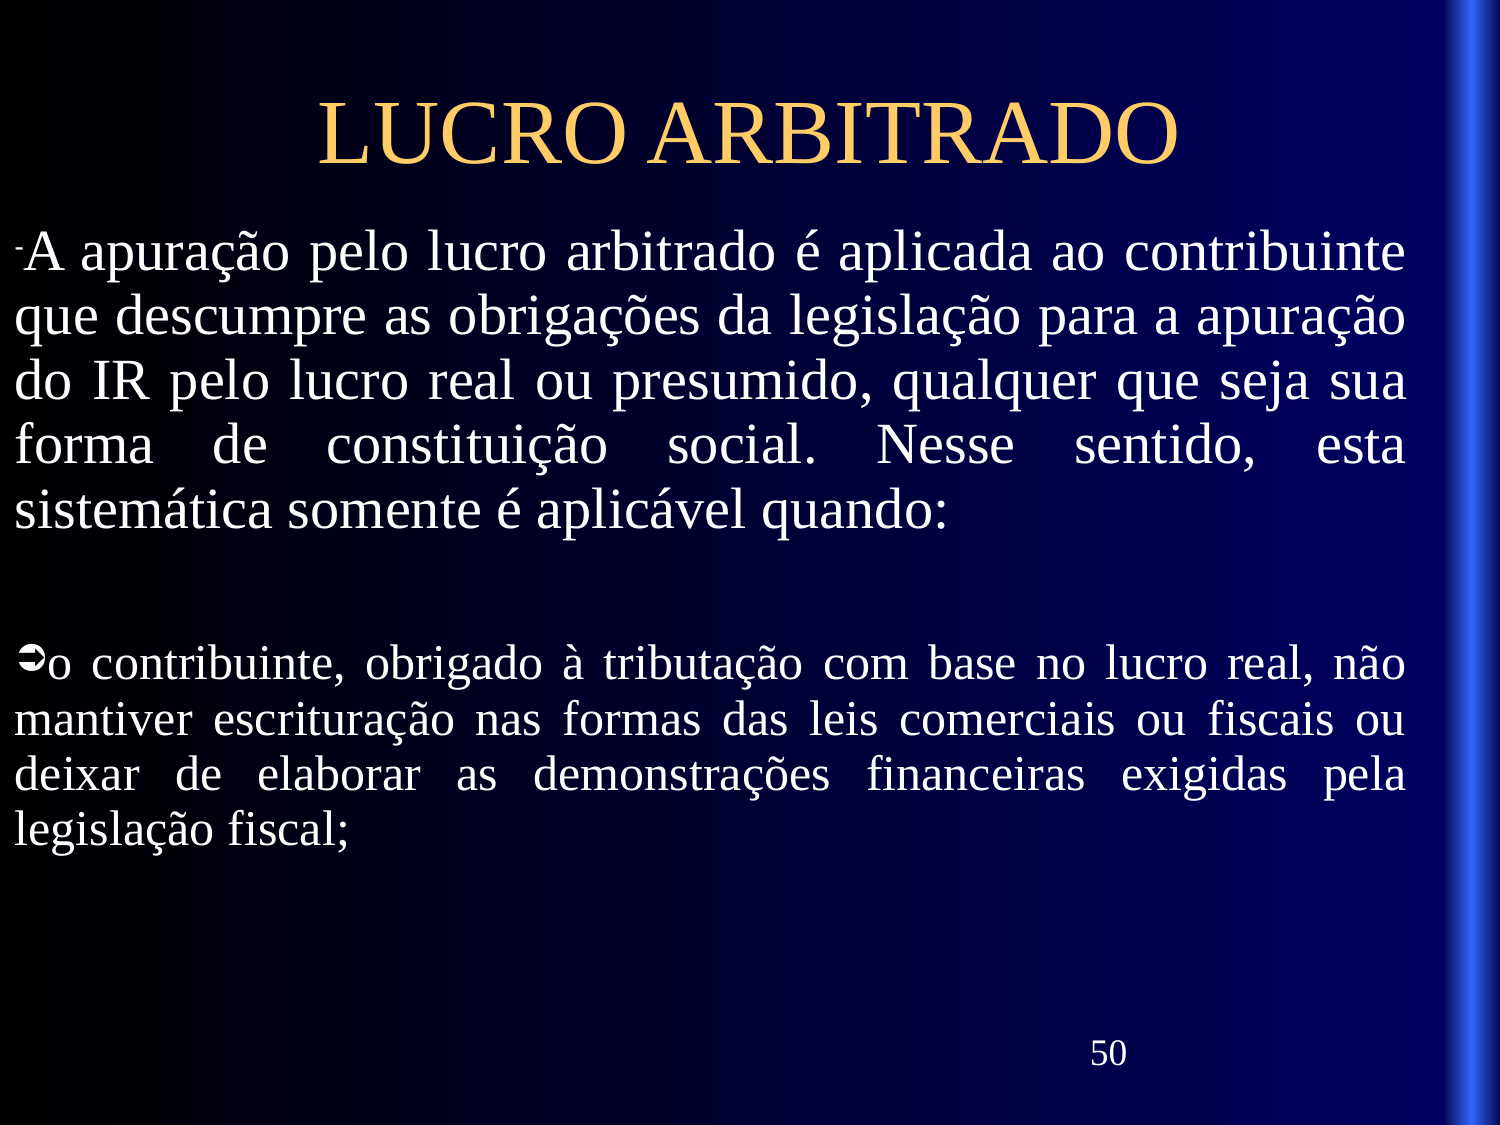

# LUCRO ARBITRADO
A apuração pelo lucro arbitrado é aplicada ao contribuinte que descumpre as obrigações da legislação para a apuração do IR pelo lucro real ou presumido, qualquer que seja sua forma de constituição social. Nesse sentido, esta sistemática somente é aplicável quando:
o contribuinte, obrigado à tributação com base no lucro real, não mantiver escrituração nas formas das leis comerciais ou fiscais ou deixar de elaborar as demonstrações financeiras exigidas pela legislação fiscal;